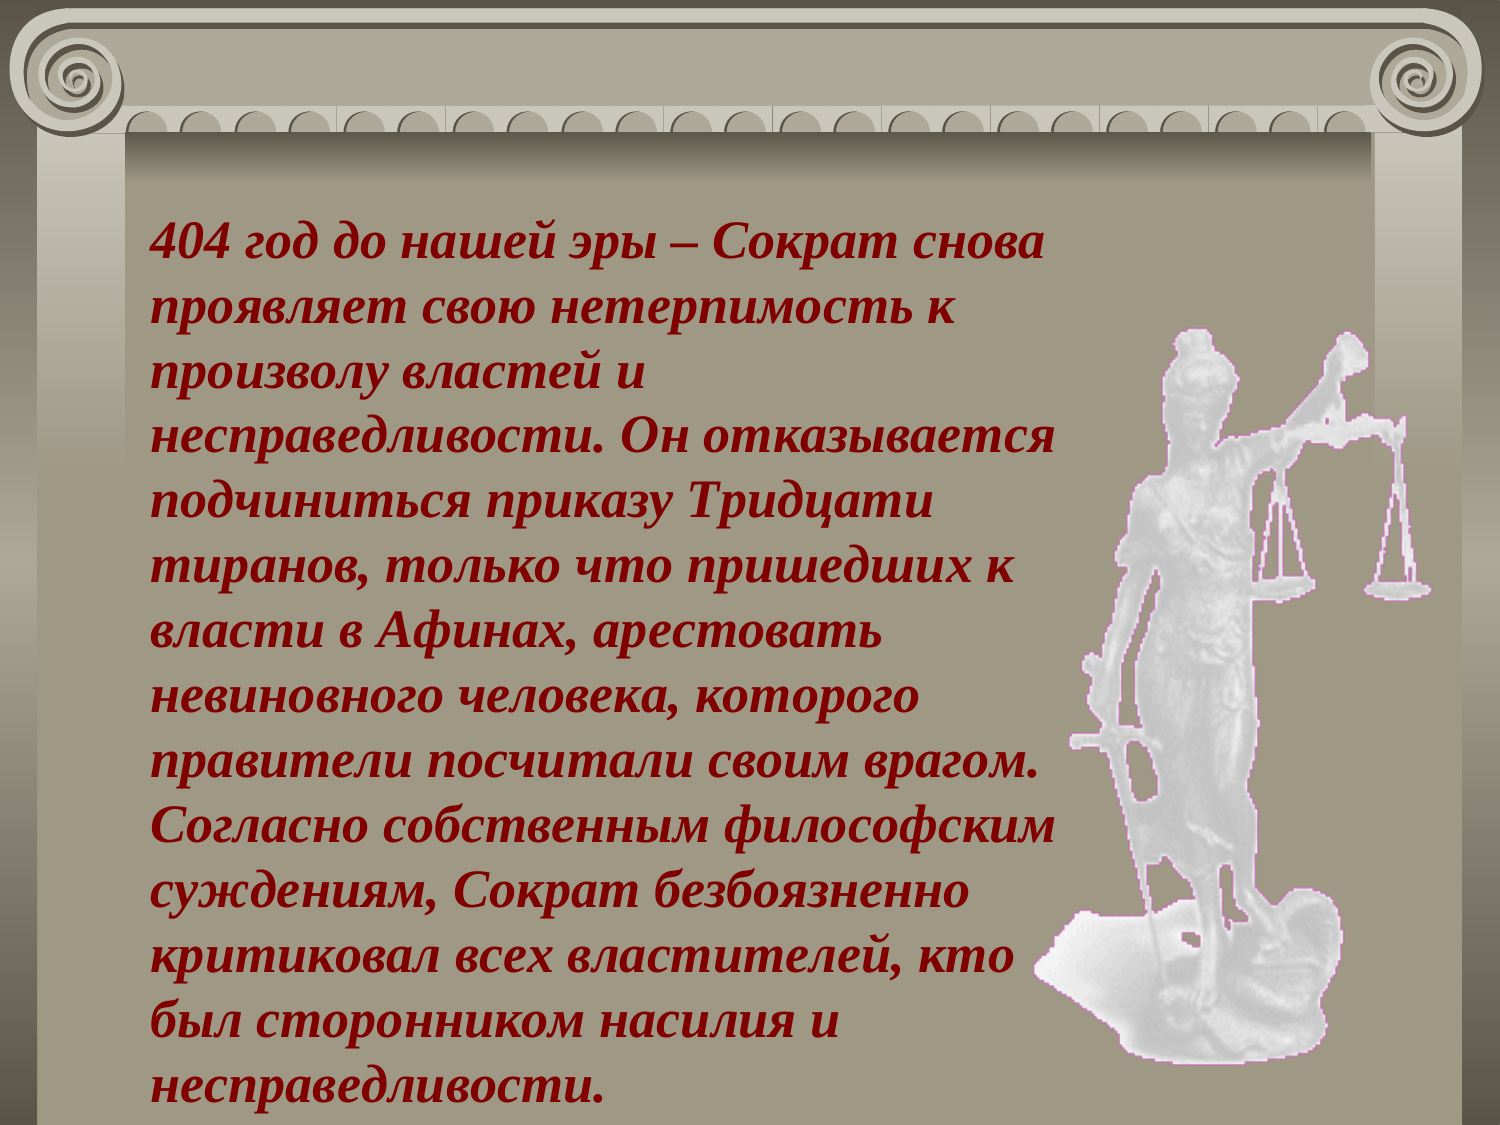

404 год до нашей эры – Сократ снова проявляет свою нетерпимость к произволу властей и несправедливости. Он отказывается подчиниться приказу Тридцати тиранов, только что пришедших к власти в Афинах, арестовать невиновного человека, которого правители посчитали своим врагом. Согласно собственным философским суждениям, Сократ безбоязненно критиковал всех властителей, кто был сторонником насилия и несправедливости.